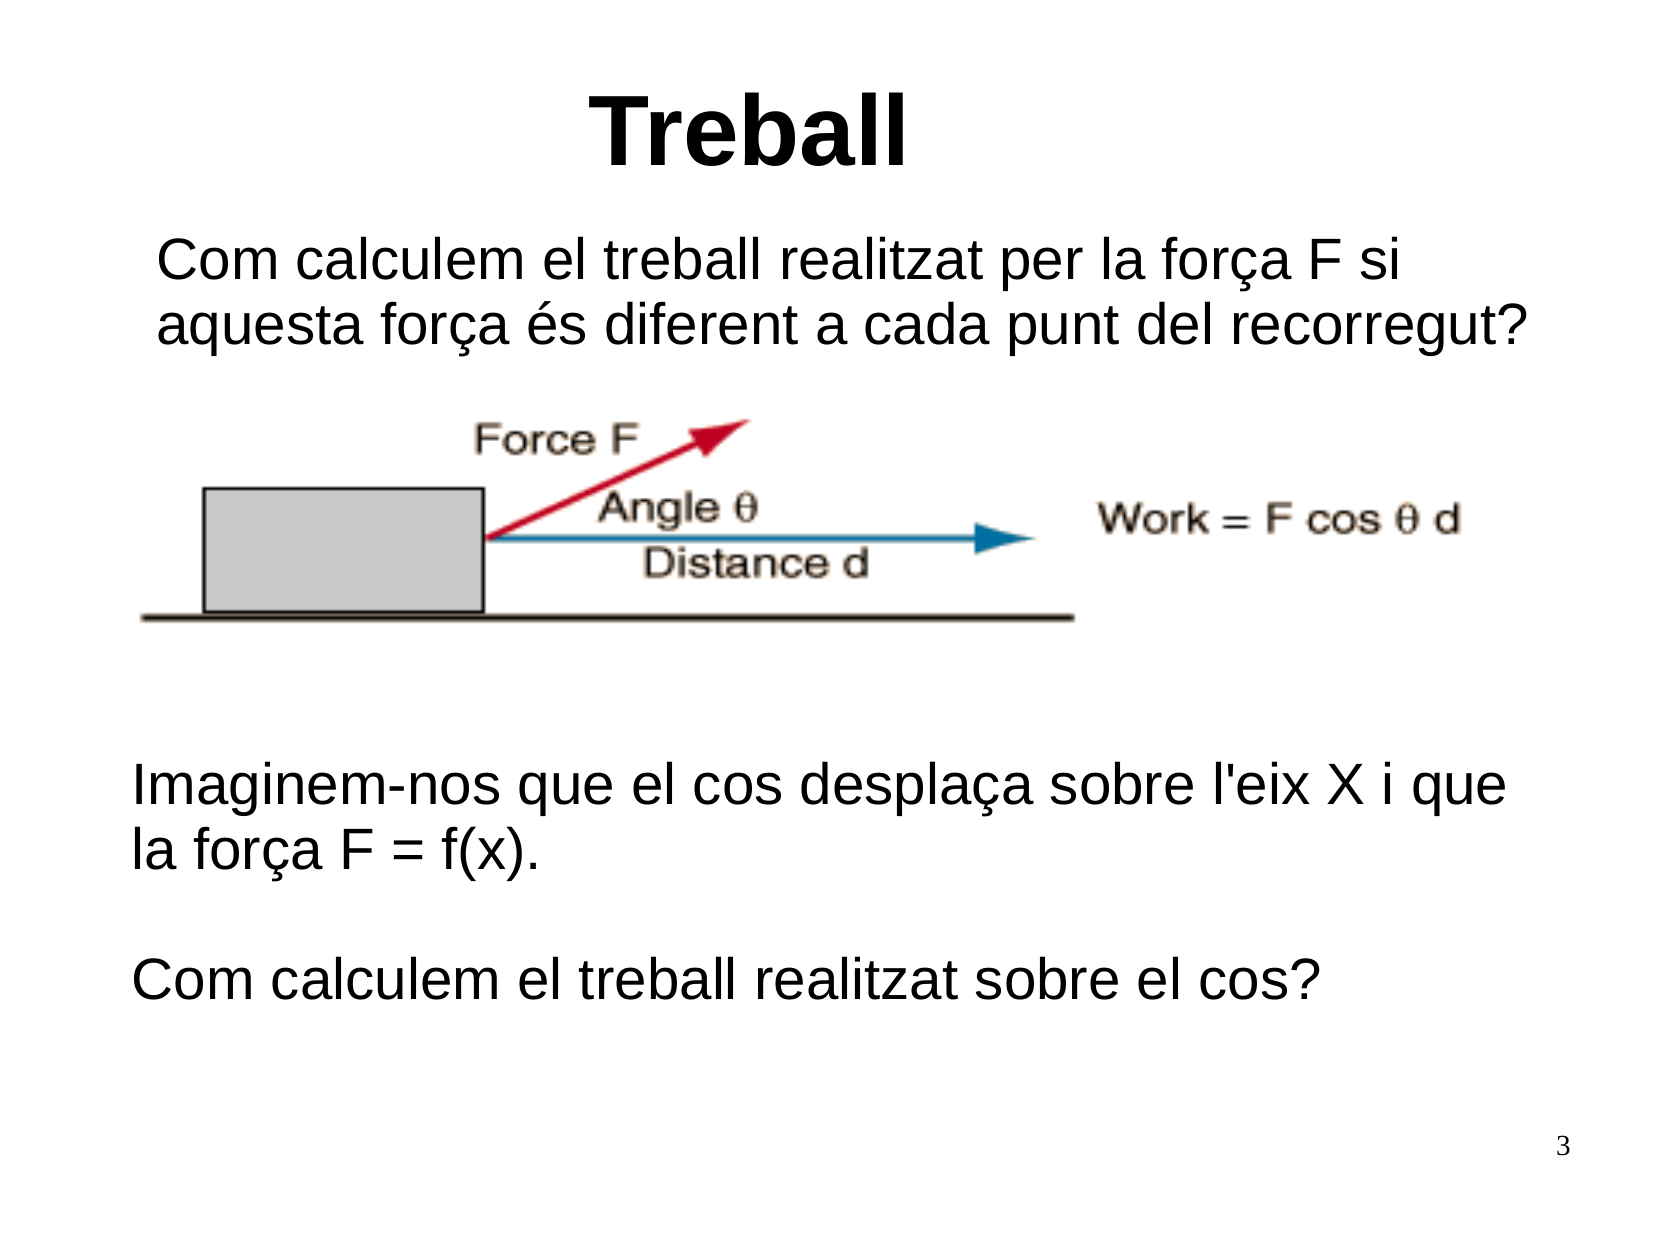

Treball
Com calculem el treball realitzat per la força F si aquesta força és diferent a cada punt del recorregut?
Imaginem-nos que el cos desplaça sobre l'eix X i que la força F = f(x).
Com calculem el treball realitzat sobre el cos?
3